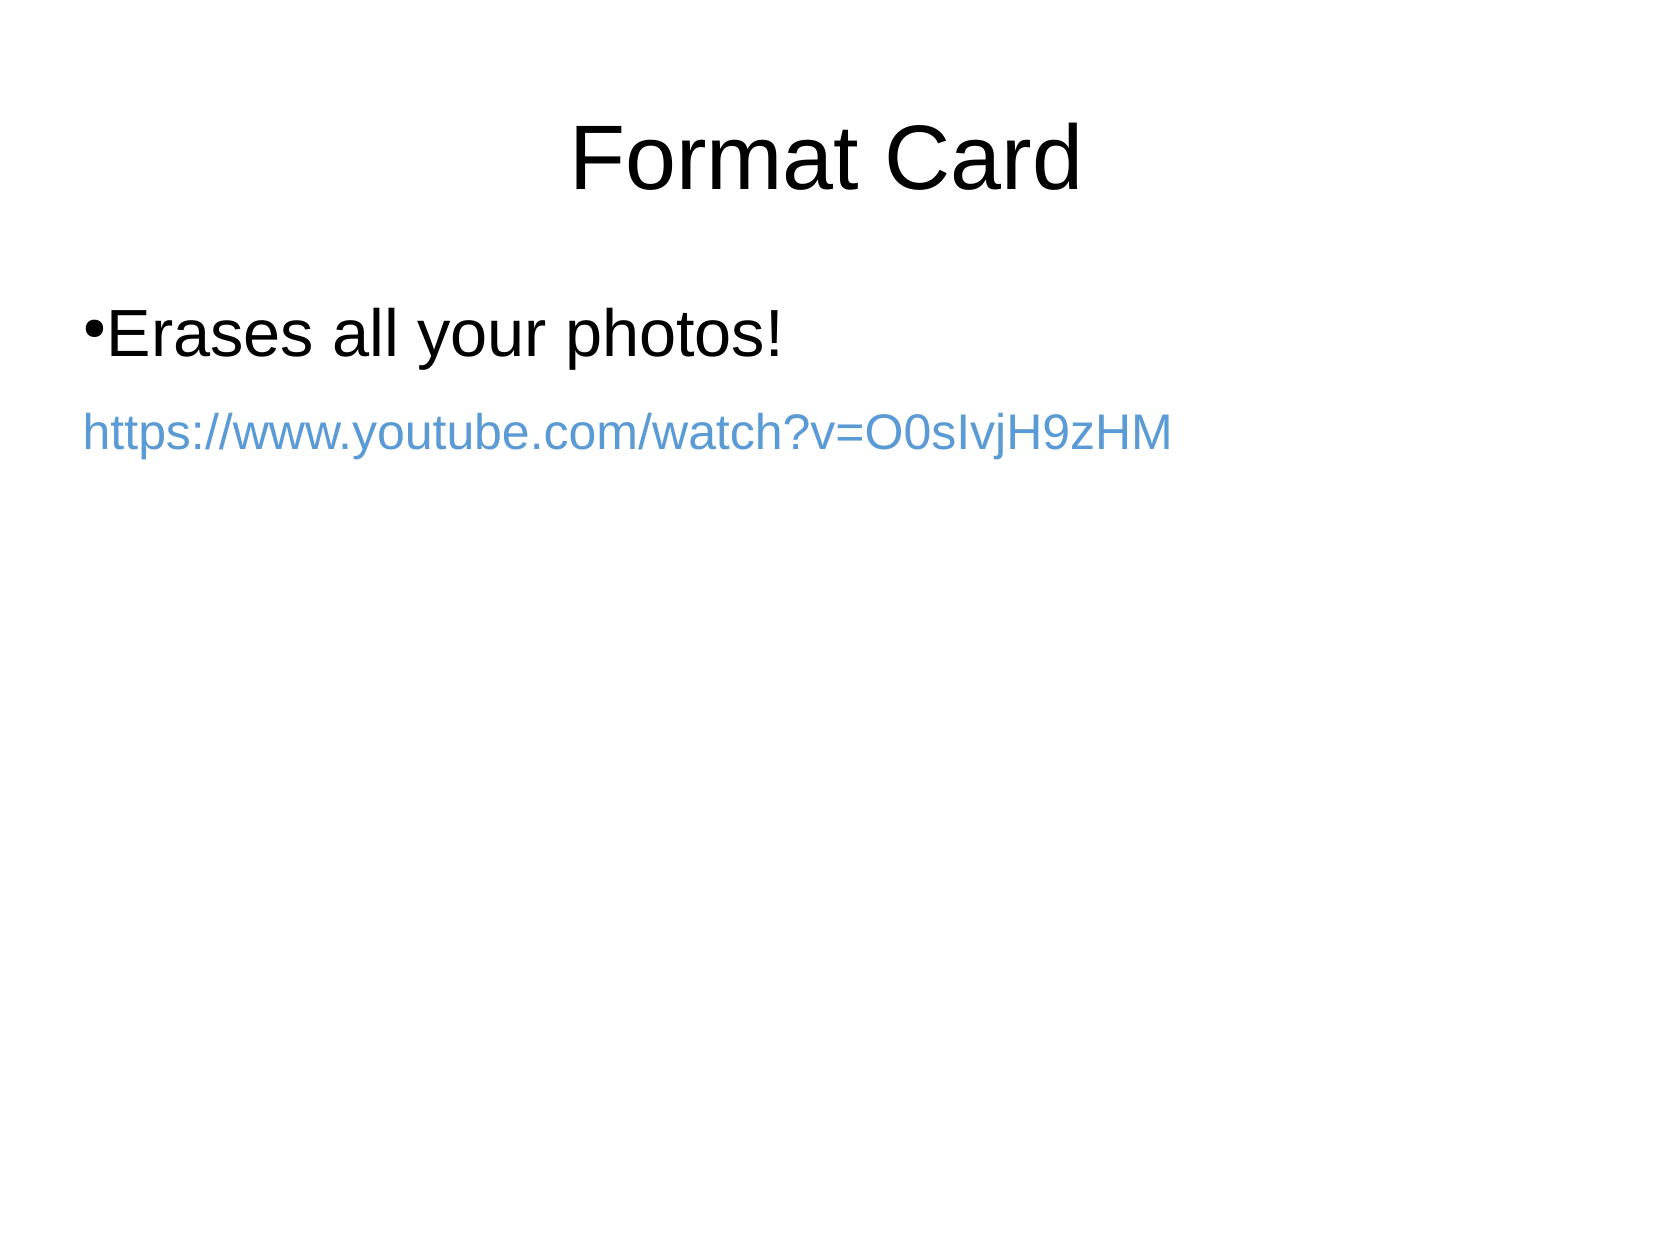

# Format Card
Erases all your photos!
https://www.youtube.com/watch?v=O0sIvjH9zHM